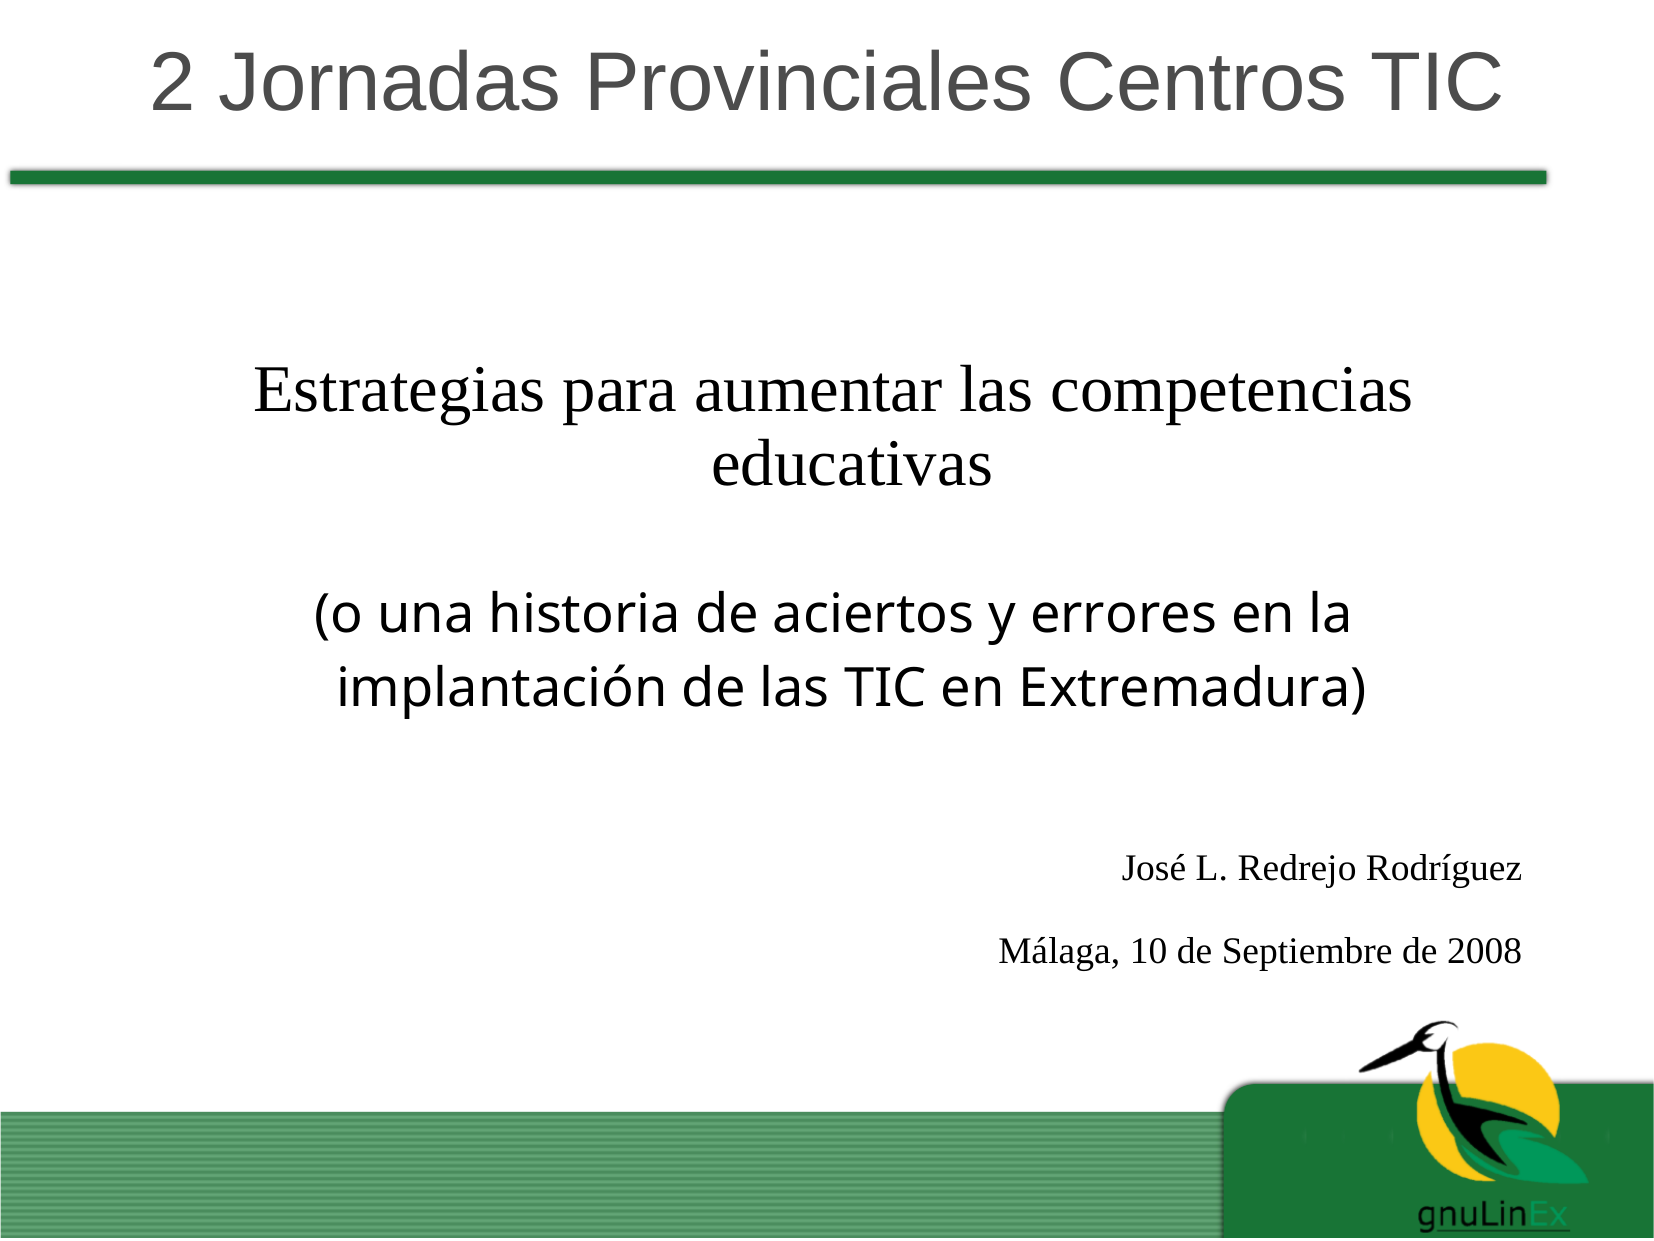

# 2 Jornadas Provinciales Centros TIC
Estrategias para aumentar las competencias educativas
(o una historia de aciertos y errores en la implantación de las TIC en Extremadura)
José L. Redrejo Rodríguez
Málaga, 10 de Septiembre de 2008